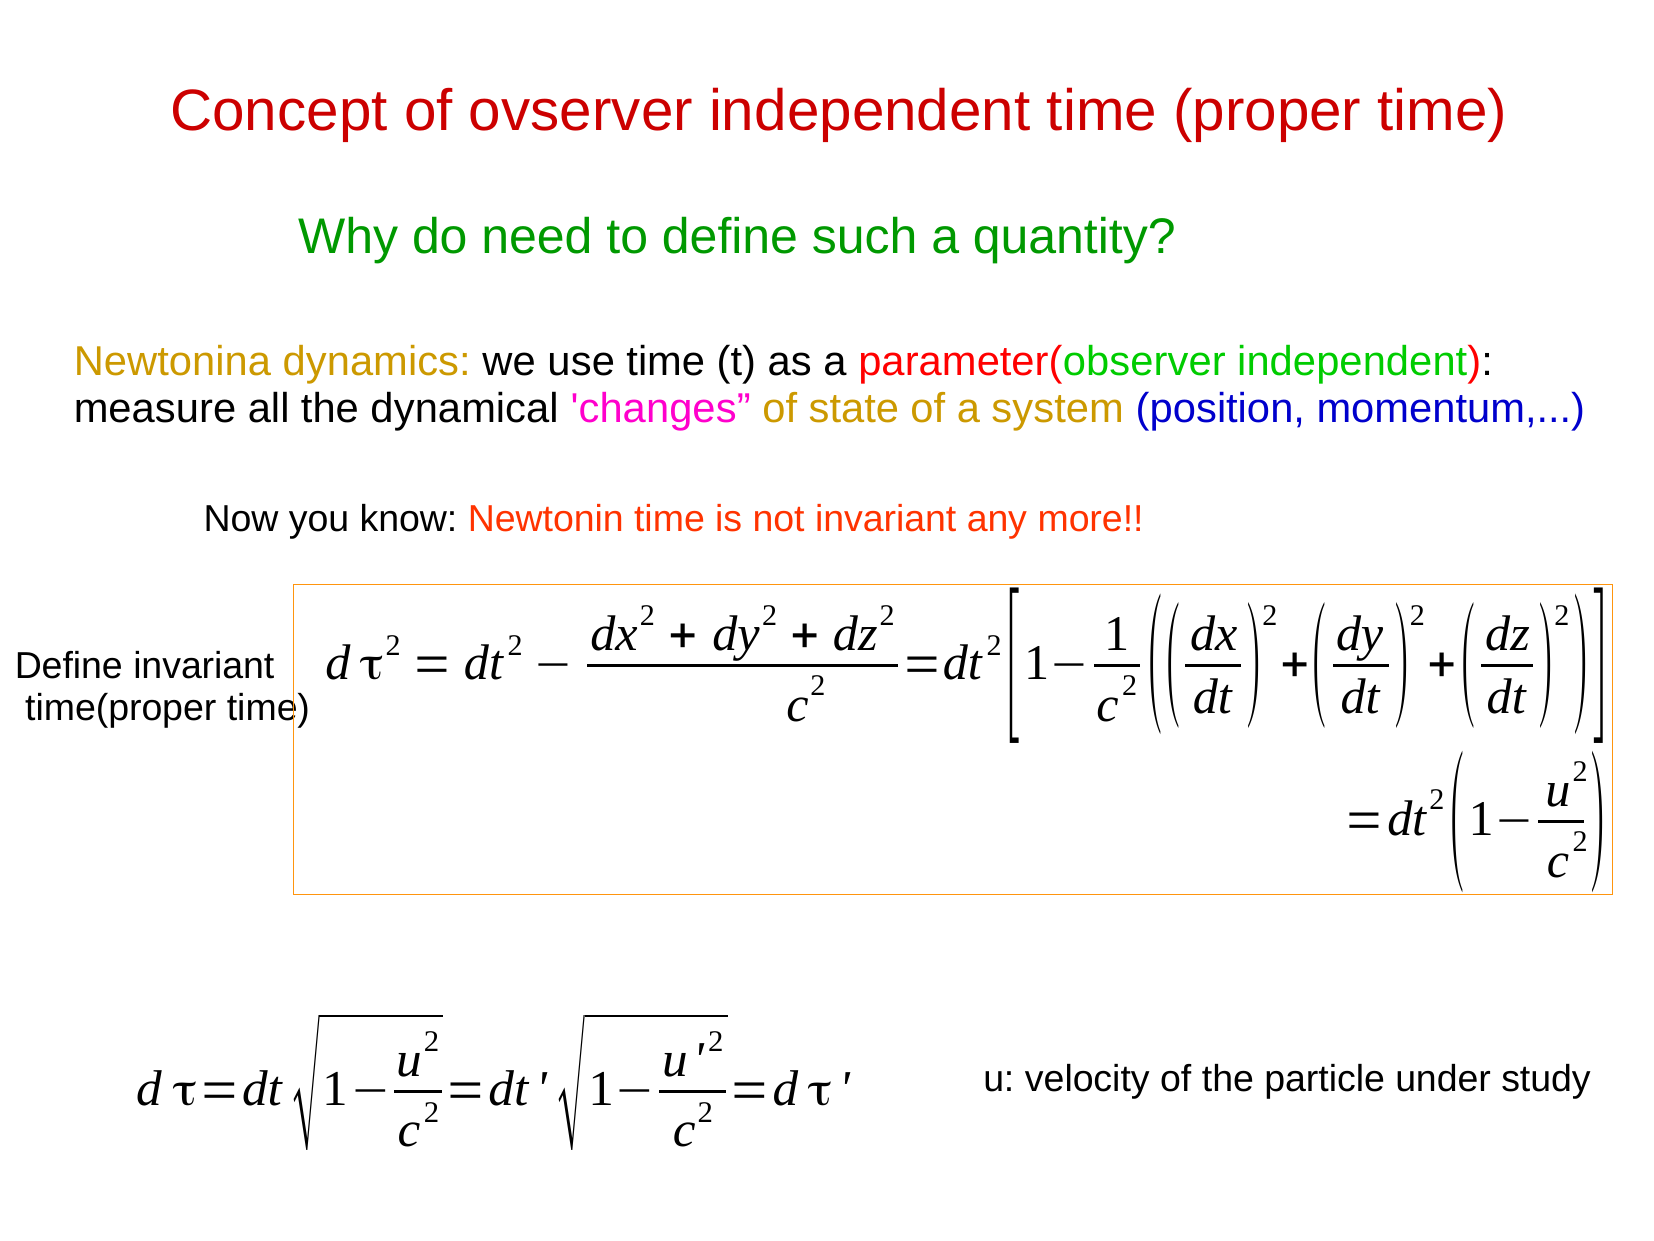

Concept of ovserver independent time (proper time)
Why do need to define such a quantity?
Newtonina dynamics: we use time (t) as a parameter(observer independent): measure all the dynamical 'changes” of state of a system (position, momentum,...)
Now you know: Newtonin time is not invariant any more!!
Define invariant
 time(proper time)
u: velocity of the particle under study